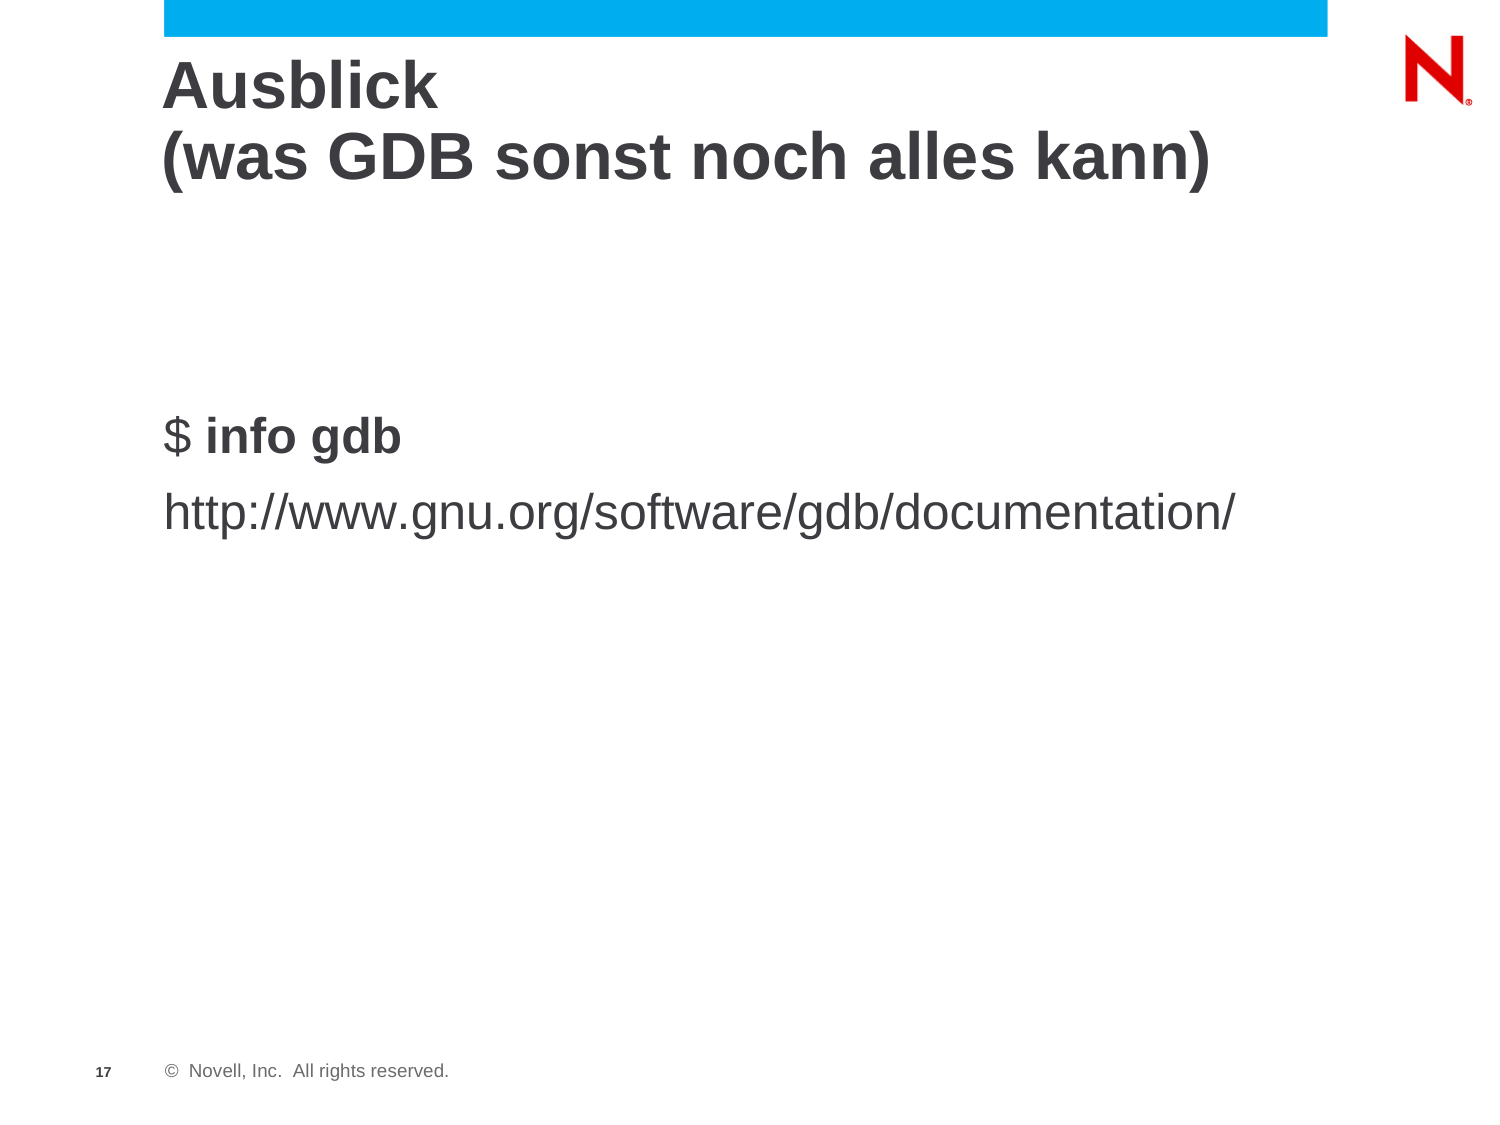

# Ausblick (was GDB sonst noch alles kann)
$ info gdb
http://www.gnu.org/software/gdb/documentation/